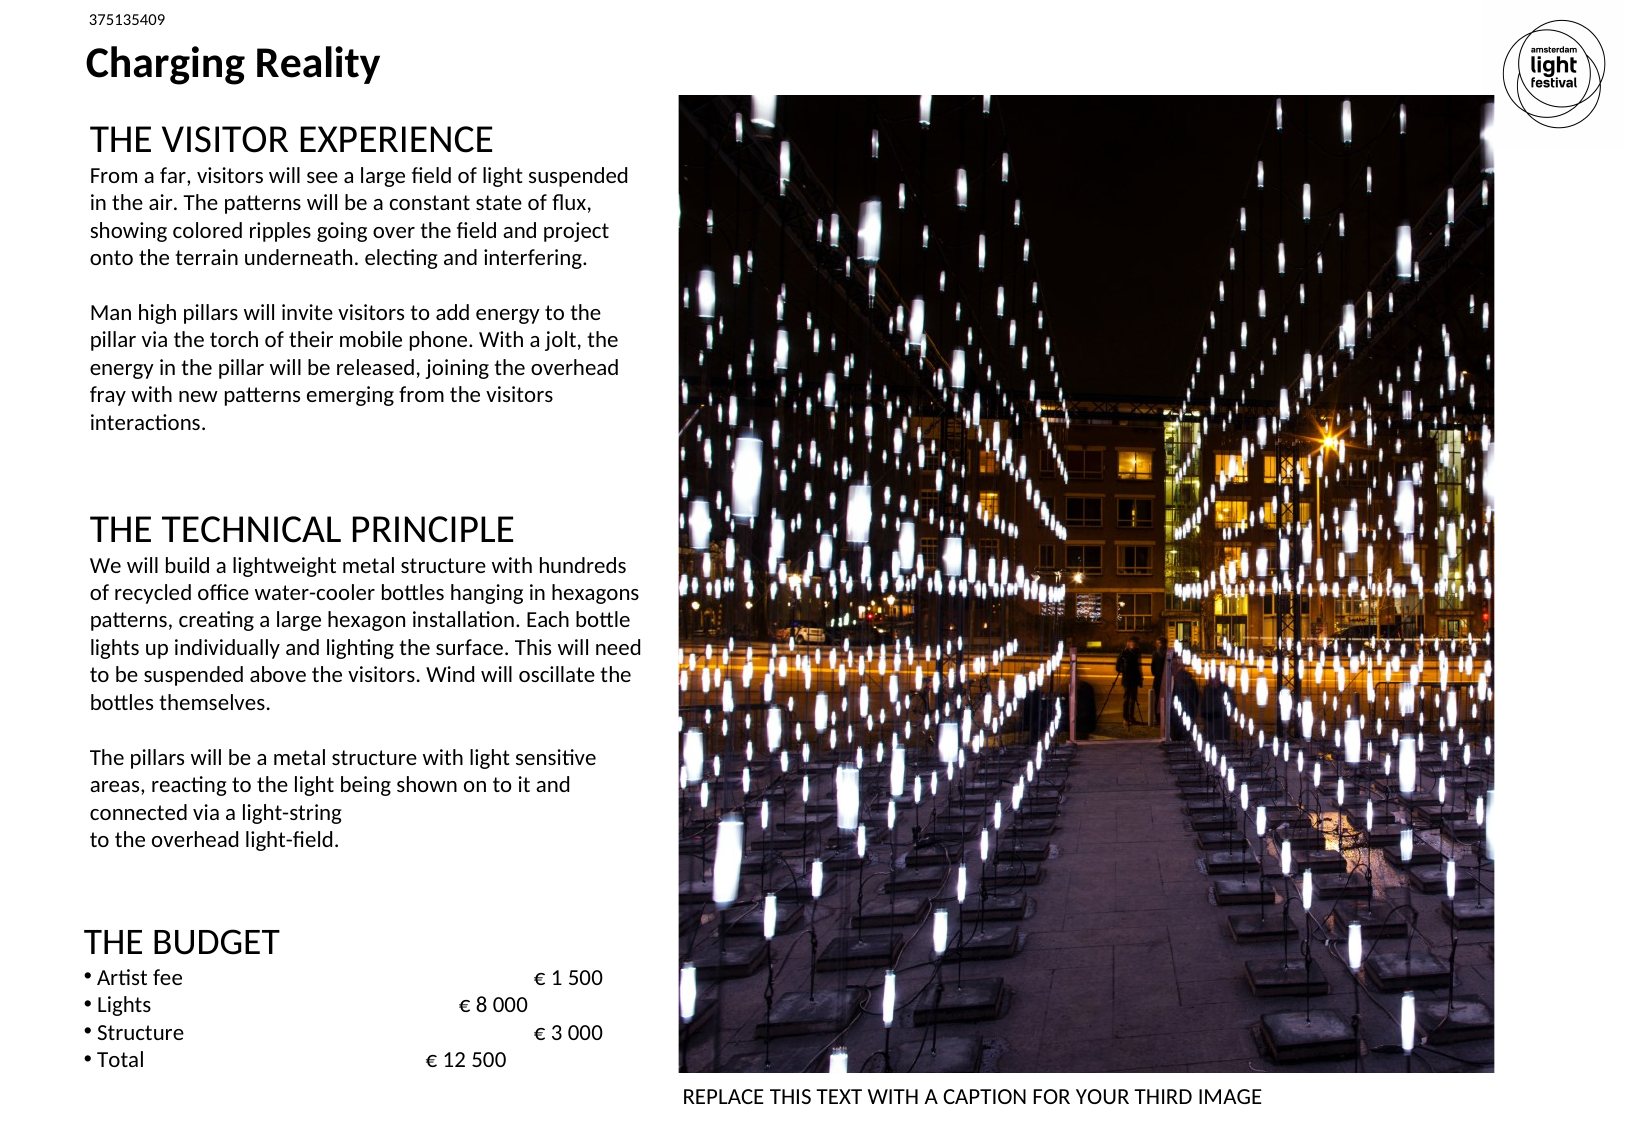

375135409
Charging Reality
REPLACE THIS IMAGE WITH ONE IMAGE OF YOUR ARTWORK
THE VISITOR EXPERIENCE
From a far, visitors will see a large field of light suspended in the air. The patterns will be a constant state of flux, showing colored ripples going over the field and project onto the terrain underneath. electing and interfering.
Man high pillars will invite visitors to add energy to the pillar via the torch of their mobile phone. With a jolt, the energy in the pillar will be released, joining the overhead fray with new patterns emerging from the visitors interactions.
THE TECHNICAL PRINCIPLE
We will build a lightweight metal structure with hundreds of recycled office water-cooler bottles hanging in hexagons patterns, creating a large hexagon installation. Each bottle lights up individually and lighting the surface. This will need to be suspended above the visitors. Wind will oscillate the bottles themselves.
The pillars will be a metal structure with light sensitive areas, reacting to the light being shown on to it and connected via a light-string
to the overhead light-field.
THE BUDGET
 Artist fee					€ 1 500
 Lights					€ 8 000
 Structure					€ 3 000
 Total 				 € 12 500
REPLACE THIS TEXT WITH A CAPTION FOR YOUR THIRD IMAGE